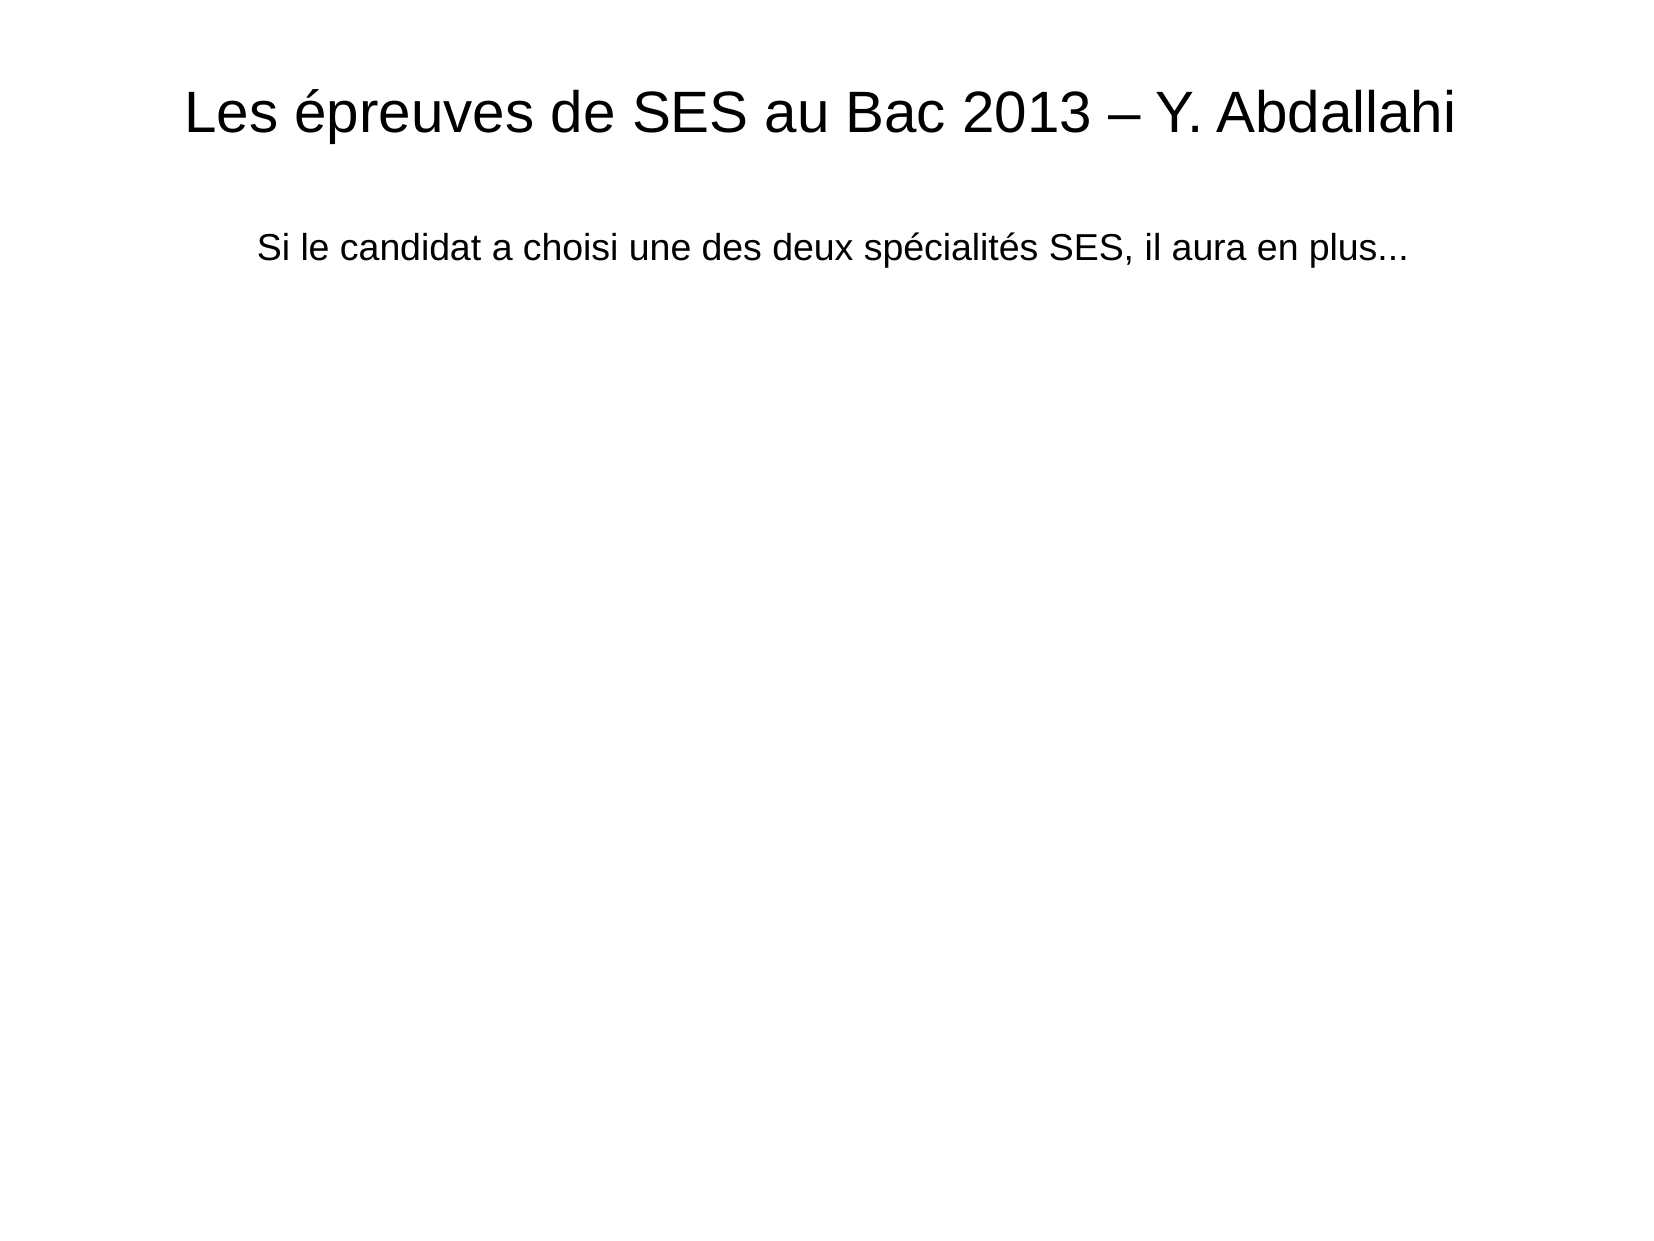

# Les épreuves de SES au Bac 2013 – Y. Abdallahi
Si le candidat a choisi une des deux spécialités SES, il aura en plus...